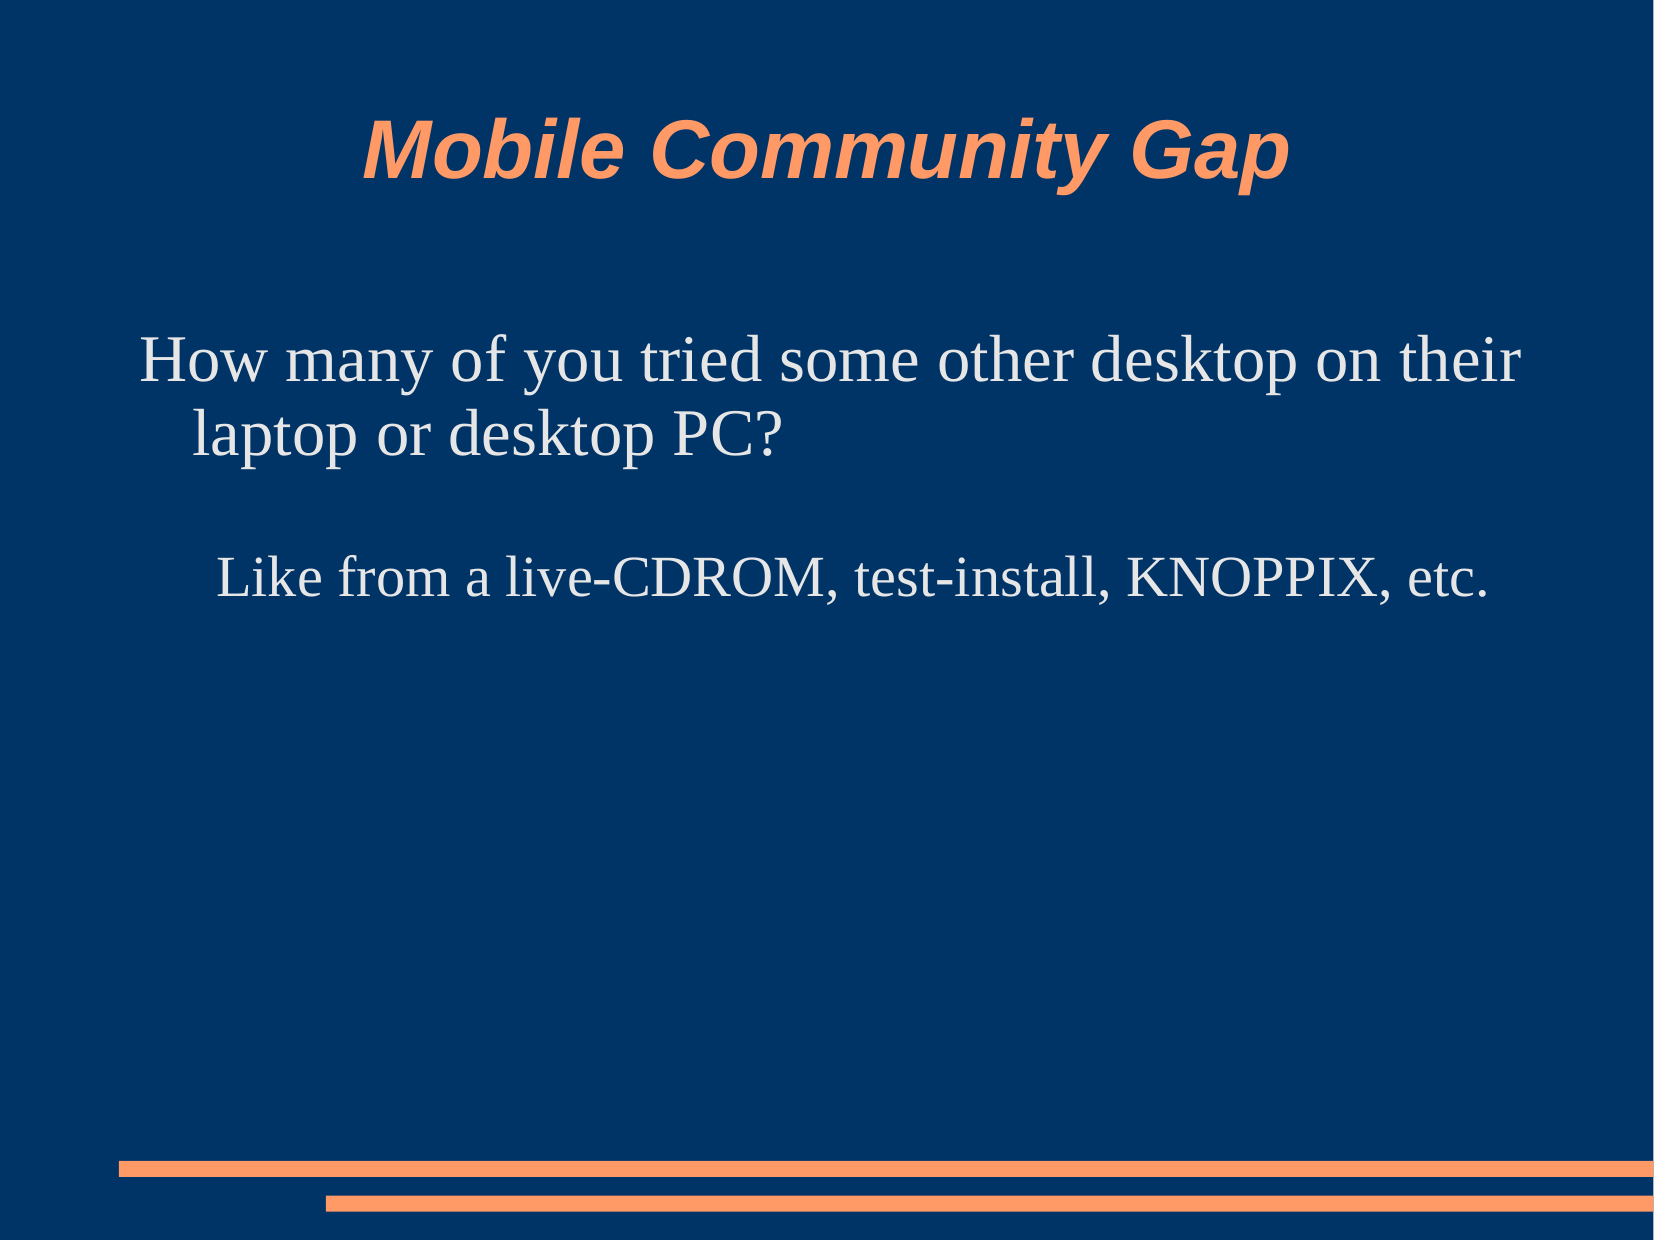

# Mobile Community Gap
How many of you tried some other desktop on their laptop or desktop PC?
Like from a live-CDROM, test-install, KNOPPIX, etc.